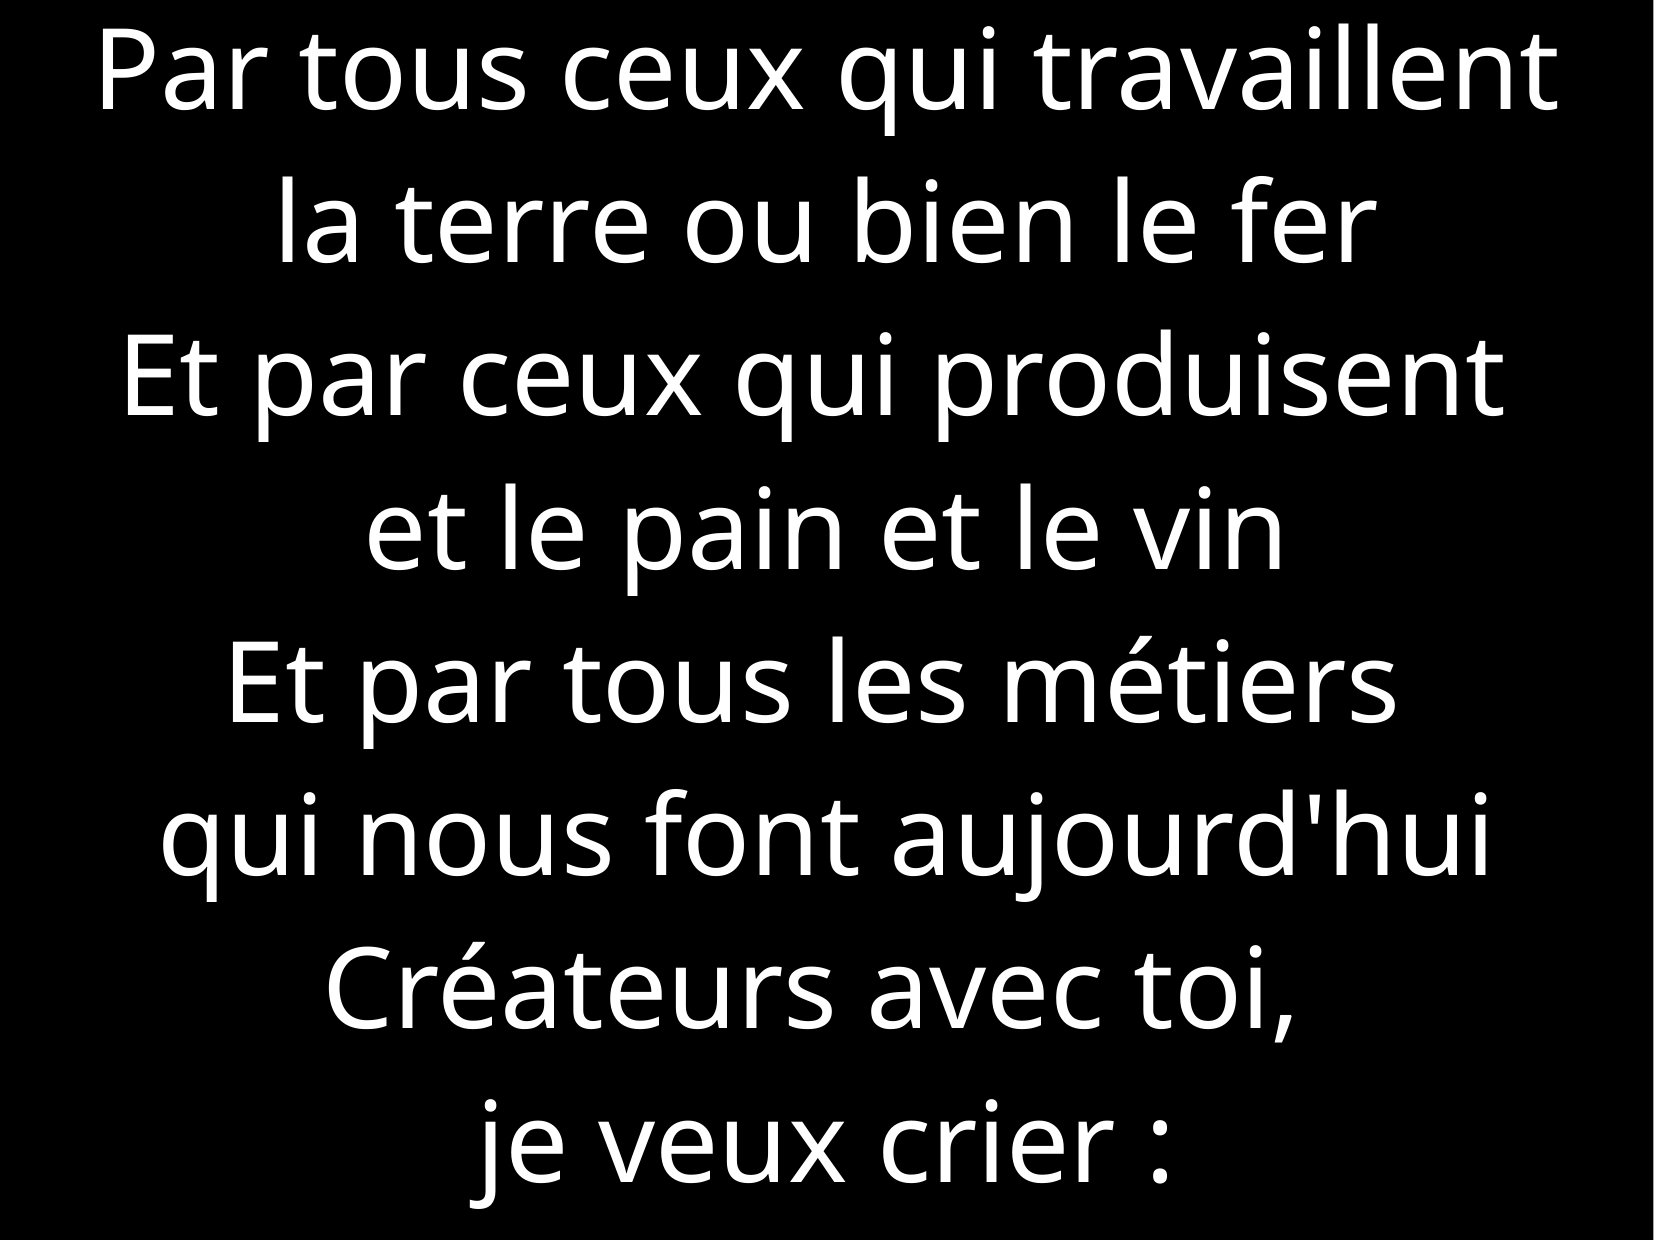

# Par tous ceux qui travaillent
la terre ou bien le fer
Et par ceux qui produisent
et le pain et le vin
Et par tous les métiers
qui nous font aujourd'hui
Créateurs avec toi,
je veux crier :